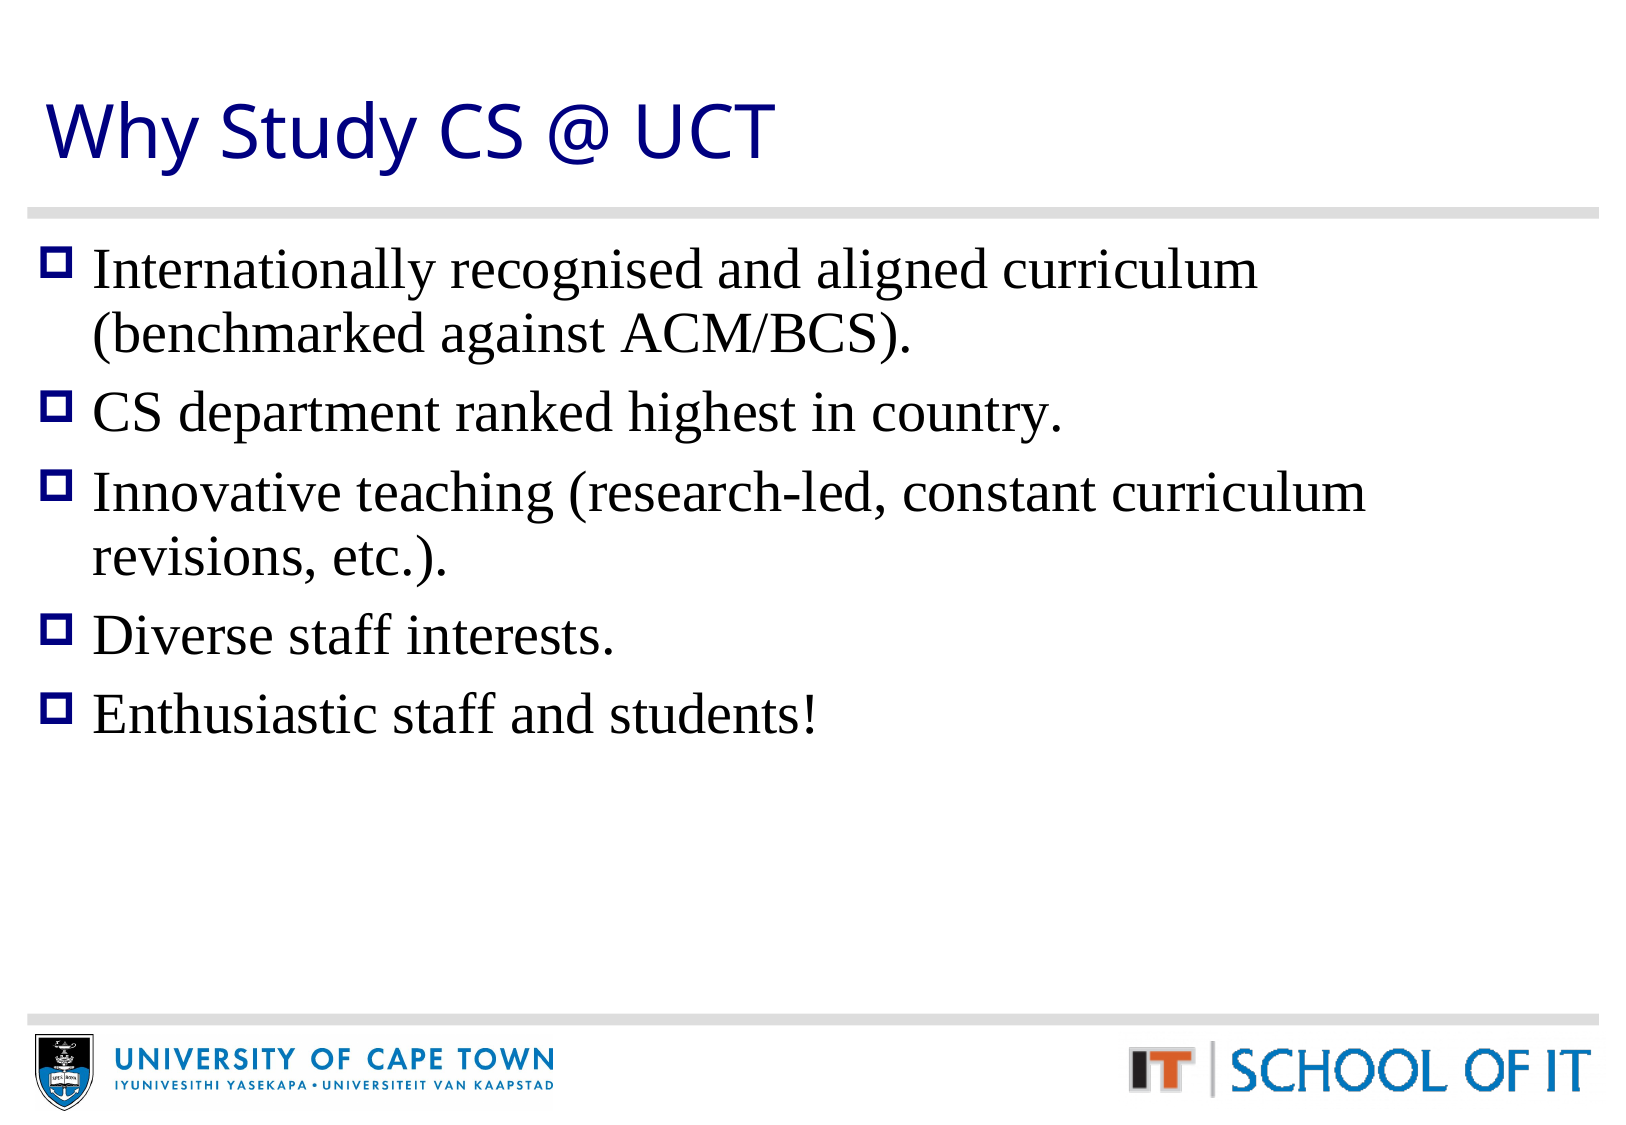

# Why Study CS @ UCT
Internationally recognised and aligned curriculum (benchmarked against ACM/BCS).
CS department ranked highest in country.
Innovative teaching (research-led, constant curriculum revisions, etc.).
Diverse staff interests.
Enthusiastic staff and students!